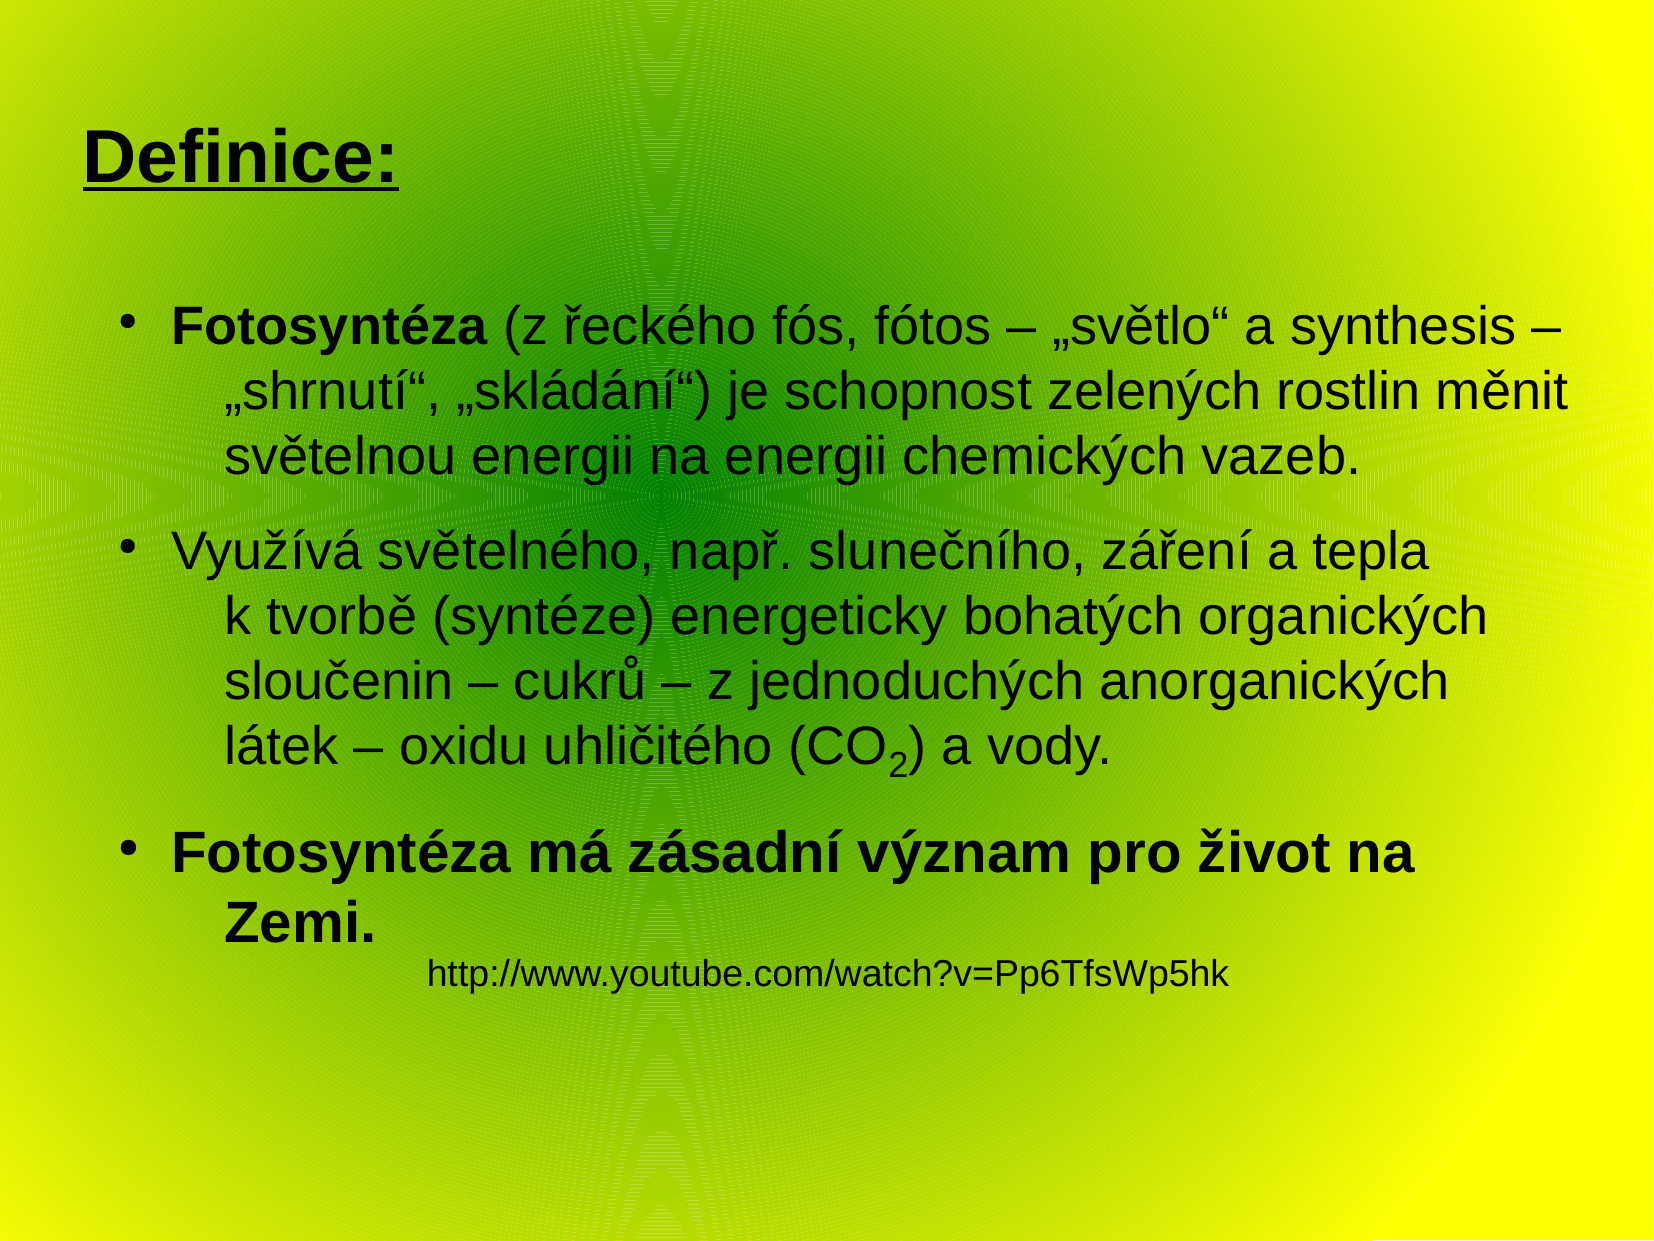

# Definice:
Fotosyntéza (z řeckého fós, fótos – „světlo“ a synthesis – „shrnutí“, „skládání“) je schopnost zelených rostlin měnit světelnou energii na energii chemických vazeb.
Využívá světelného, např. slunečního, záření a tepla k tvorbě (syntéze) energeticky bohatých organických sloučenin – cukrů – z jednoduchých anorganických látek – oxidu uhličitého (CO2) a vody.
Fotosyntéza má zásadní význam pro život na Zemi.
http://www.youtube.com/watch?v=Pp6TfsWp5hk